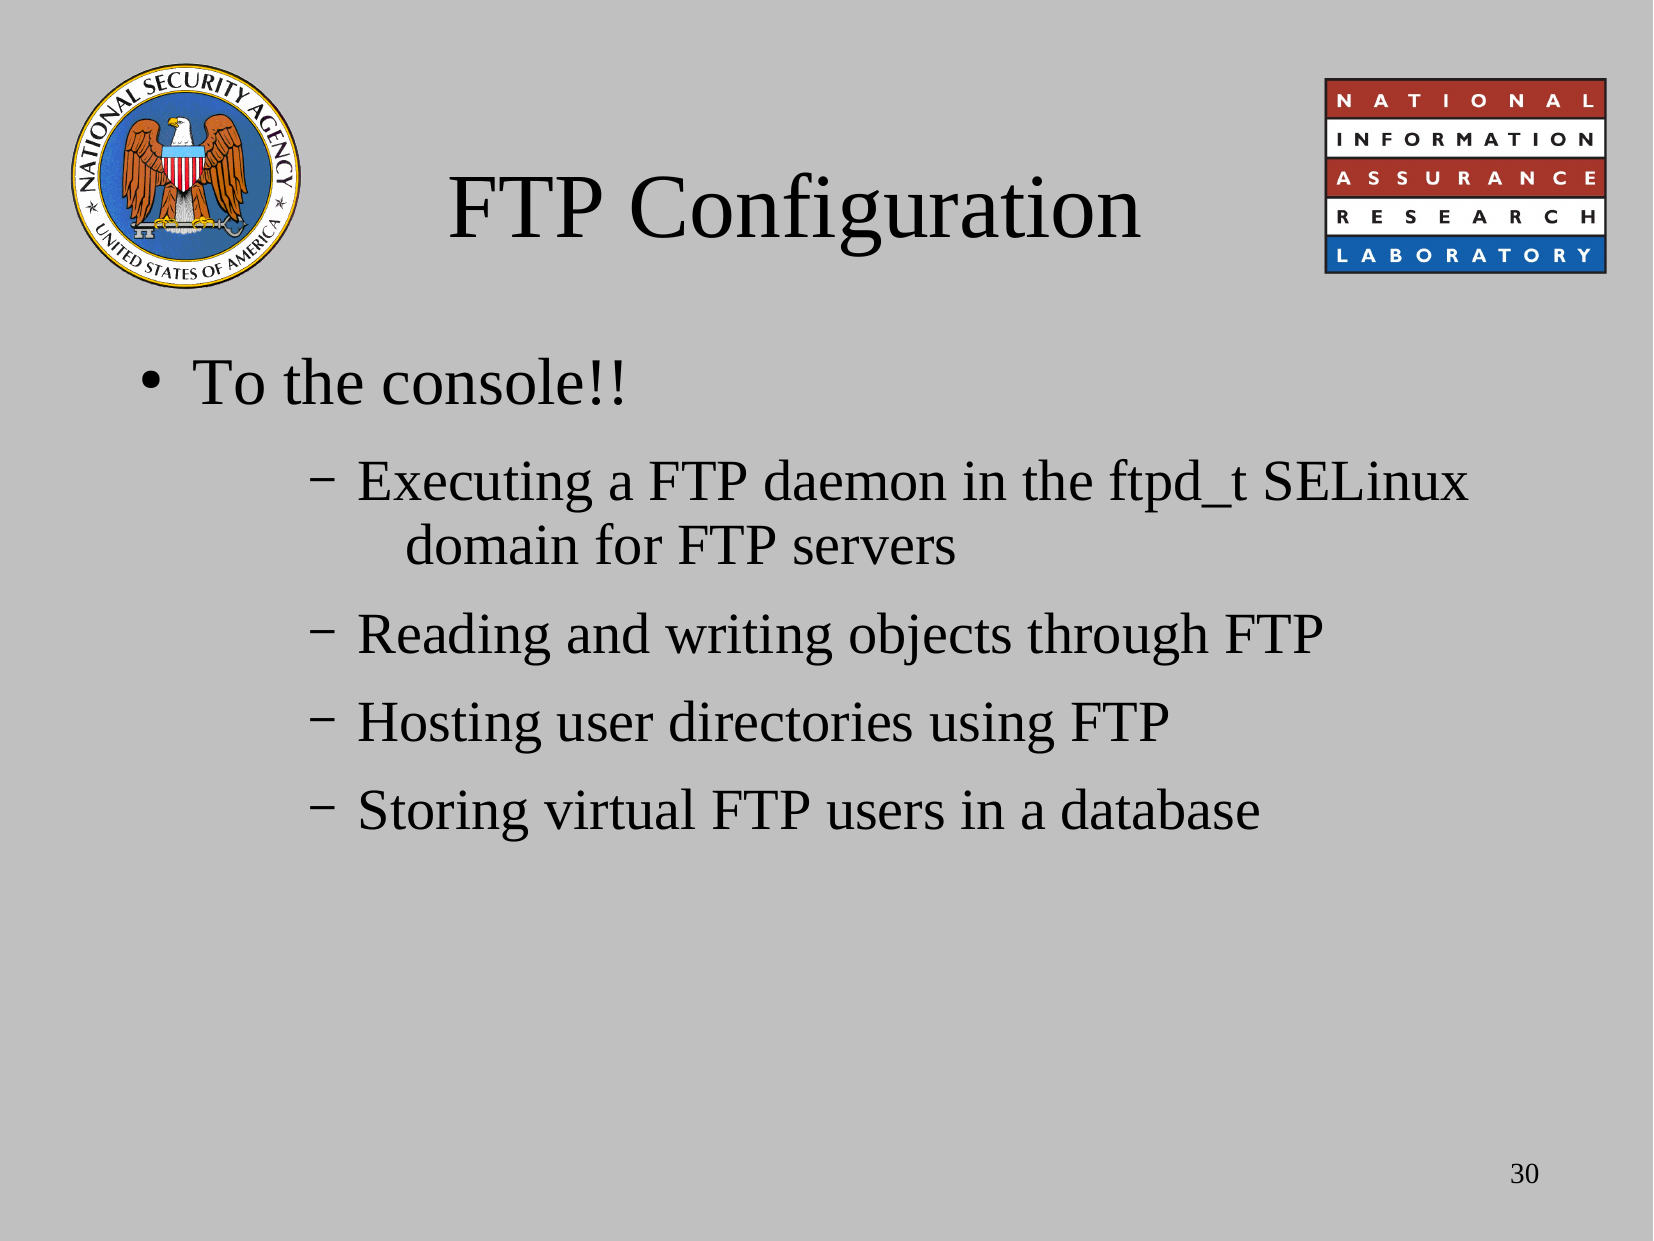

# FTP Configuration
To the console!!
Executing a FTP daemon in the ftpd_t SELinux domain for FTP servers
Reading and writing objects through FTP
Hosting user directories using FTP
Storing virtual FTP users in a database